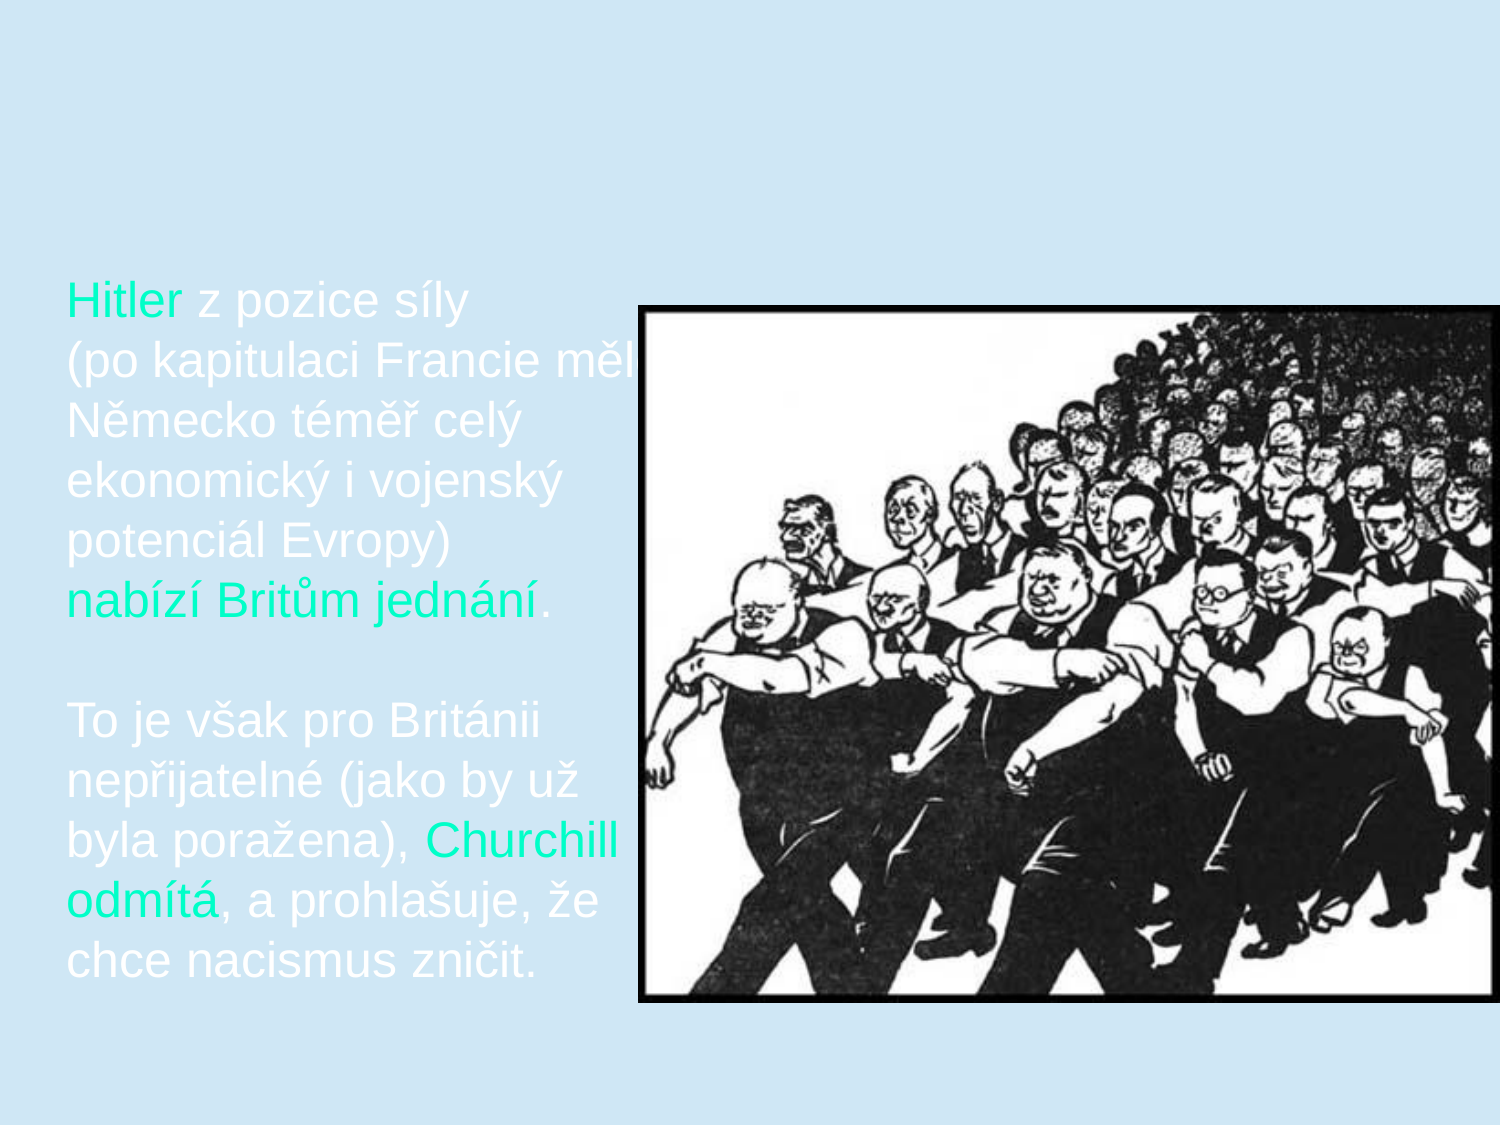

Hitler z pozice síly
(po kapitulaci Francie mělo Německo téměř celý ekonomický i vojenský potenciál Evropy)
nabízí Britům jednání.
To je však pro Británii nepřijatelné (jako by už byla poražena), Churchill odmítá, a prohlašuje, že chce nacismus zničit.